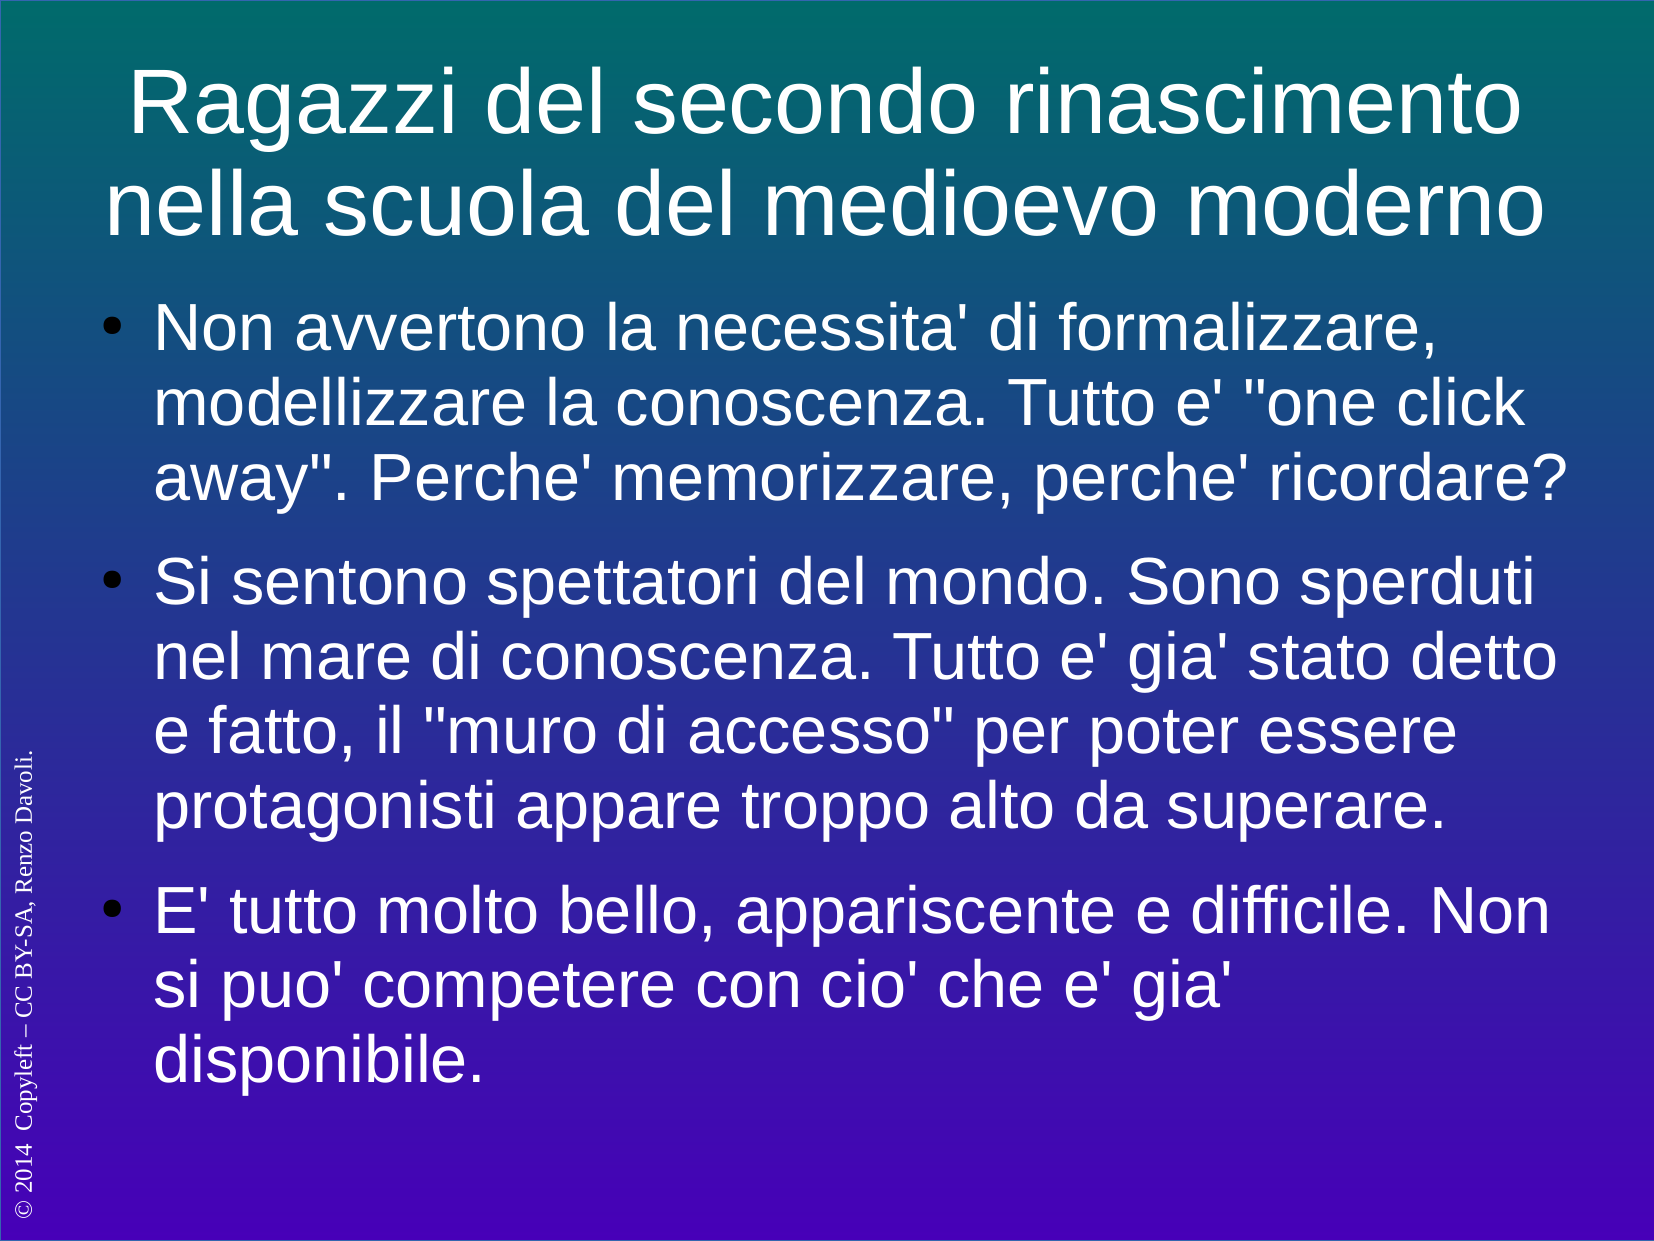

# Ragazzi del secondo rinascimento nella scuola del medioevo moderno
Non avvertono la necessita' di formalizzare, modellizzare la conoscenza. Tutto e' "one click away". Perche' memorizzare, perche' ricordare?
Si sentono spettatori del mondo. Sono sperduti nel mare di conoscenza. Tutto e' gia' stato detto e fatto, il "muro di accesso" per poter essere protagonisti appare troppo alto da superare.
E' tutto molto bello, appariscente e difficile. Non si puo' competere con cio' che e' gia' disponibile.